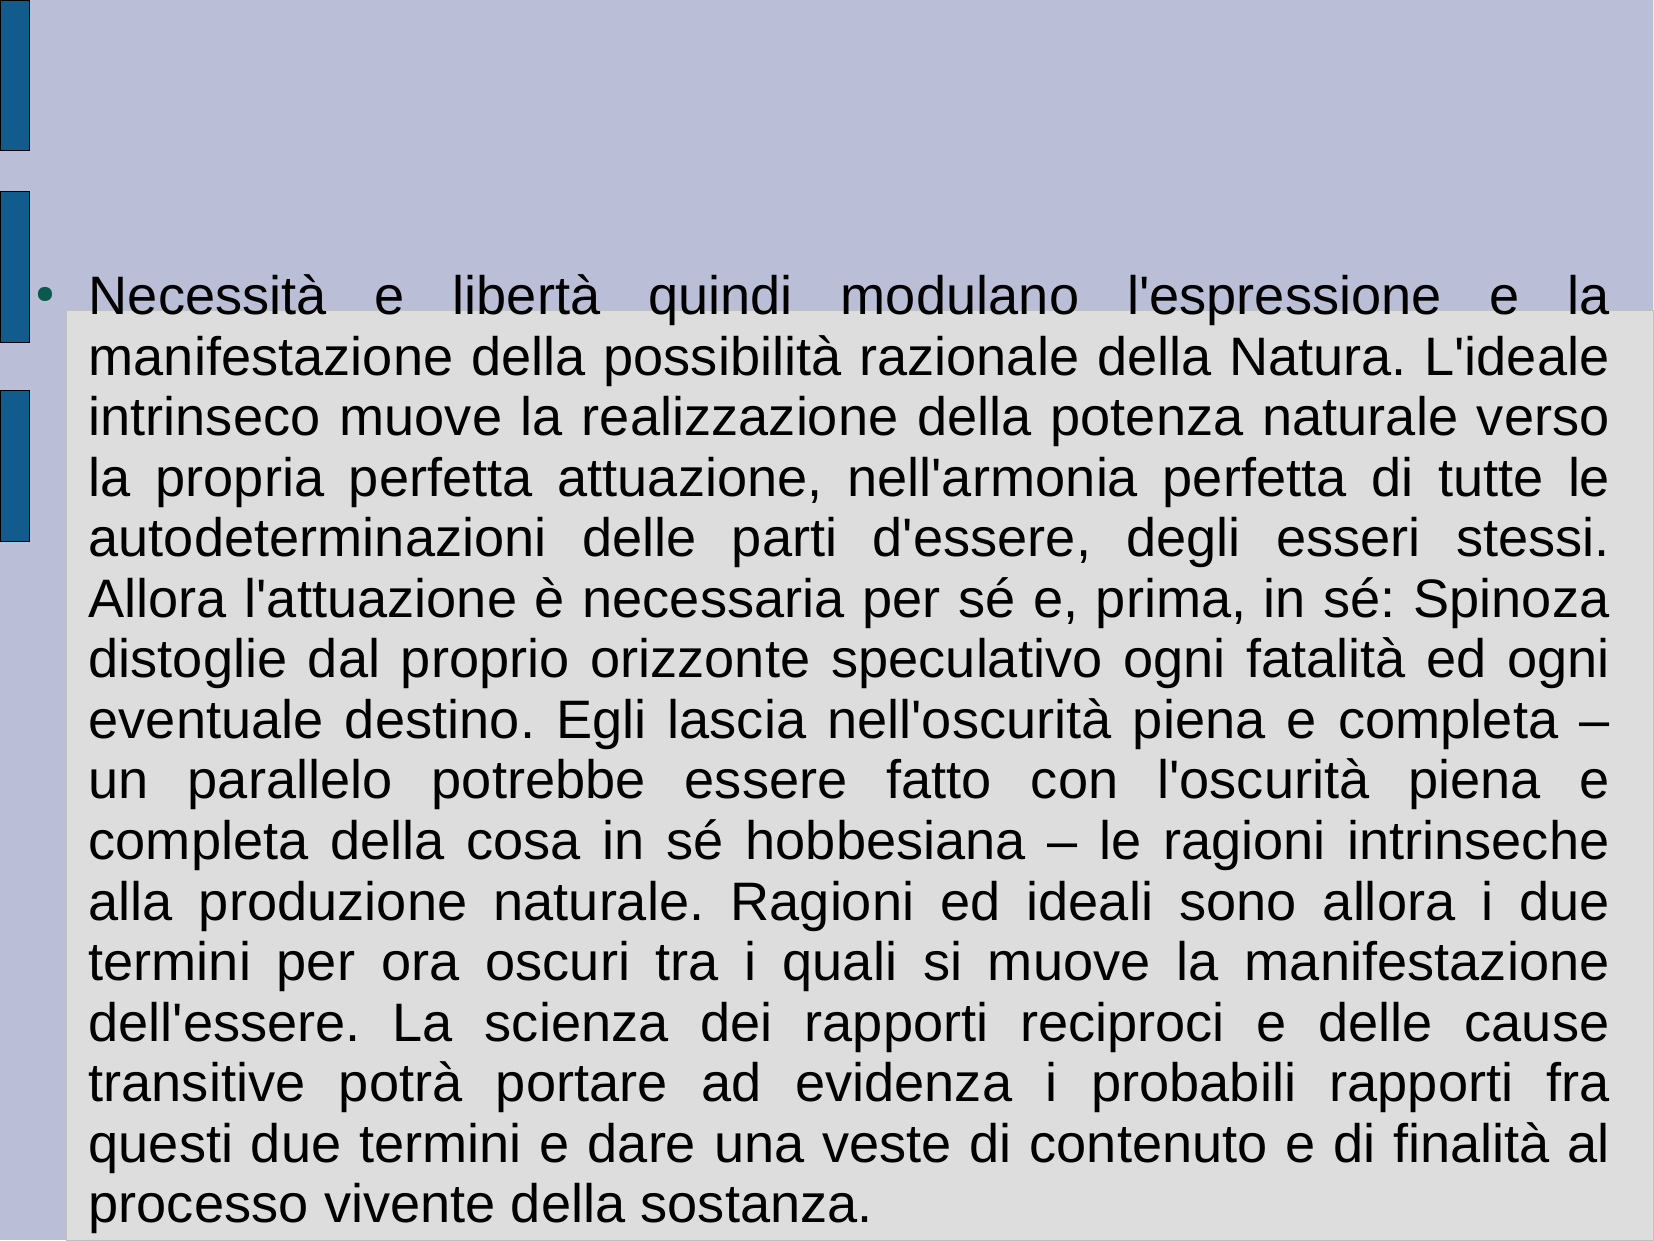

#
Necessità e libertà quindi modulano l'espressione e la manifestazione della possibilità razionale della Natura. L'ideale intrinseco muove la realizzazione della potenza naturale verso la propria perfetta attuazione, nell'armonia perfetta di tutte le autodeterminazioni delle parti d'essere, degli esseri stessi. Allora l'attuazione è necessaria per sé e, prima, in sé: Spinoza distoglie dal proprio orizzonte speculativo ogni fatalità ed ogni eventuale destino. Egli lascia nell'oscurità piena e completa – un parallelo potrebbe essere fatto con l'oscurità piena e completa della cosa in sé hobbesiana – le ragioni intrinseche alla produzione naturale. Ragioni ed ideali sono allora i due termini per ora oscuri tra i quali si muove la manifestazione dell'essere. La scienza dei rapporti reciproci e delle cause transitive potrà portare ad evidenza i probabili rapporti fra questi due termini e dare una veste di contenuto e di finalità al processo vivente della sostanza.